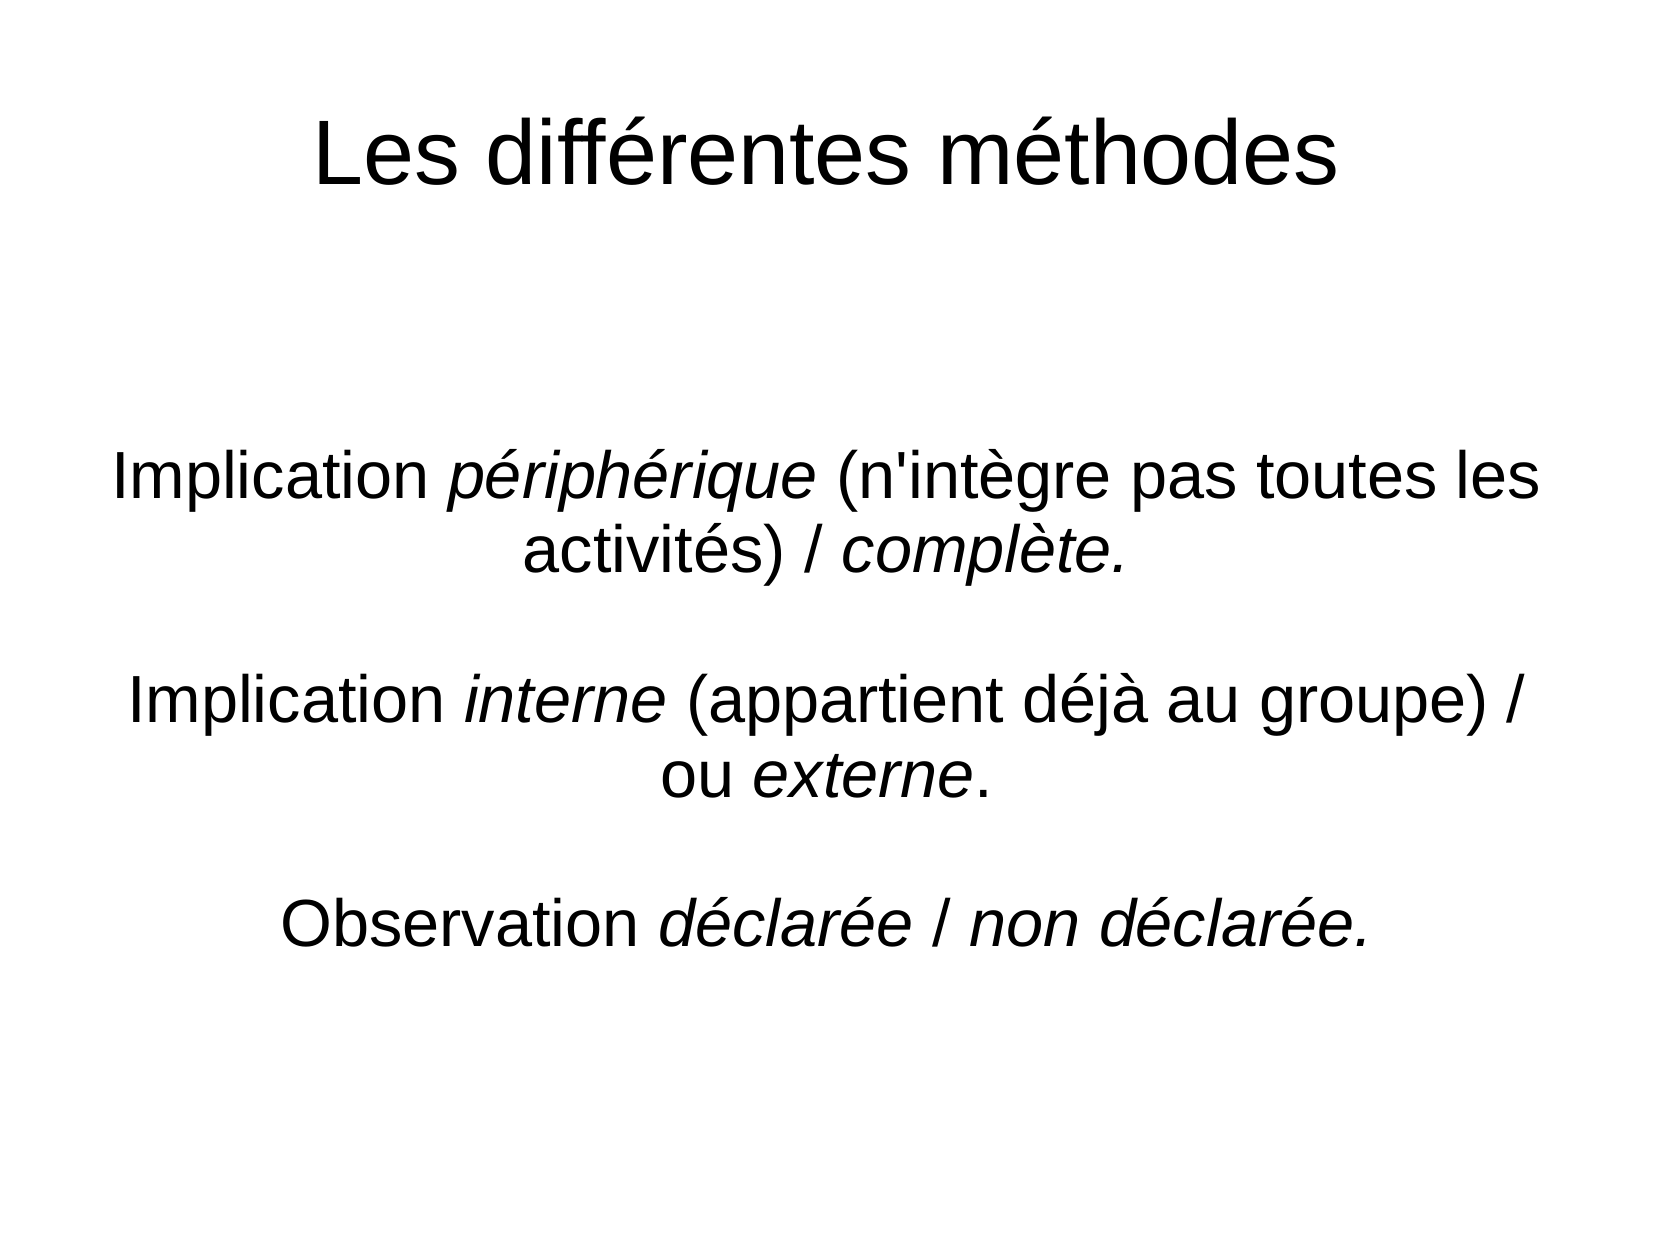

# Les différentes méthodes
Implication périphérique (n'intègre pas toutes les activités) / complète.
Implication interne (appartient déjà au groupe) / ou externe.
Observation déclarée / non déclarée.